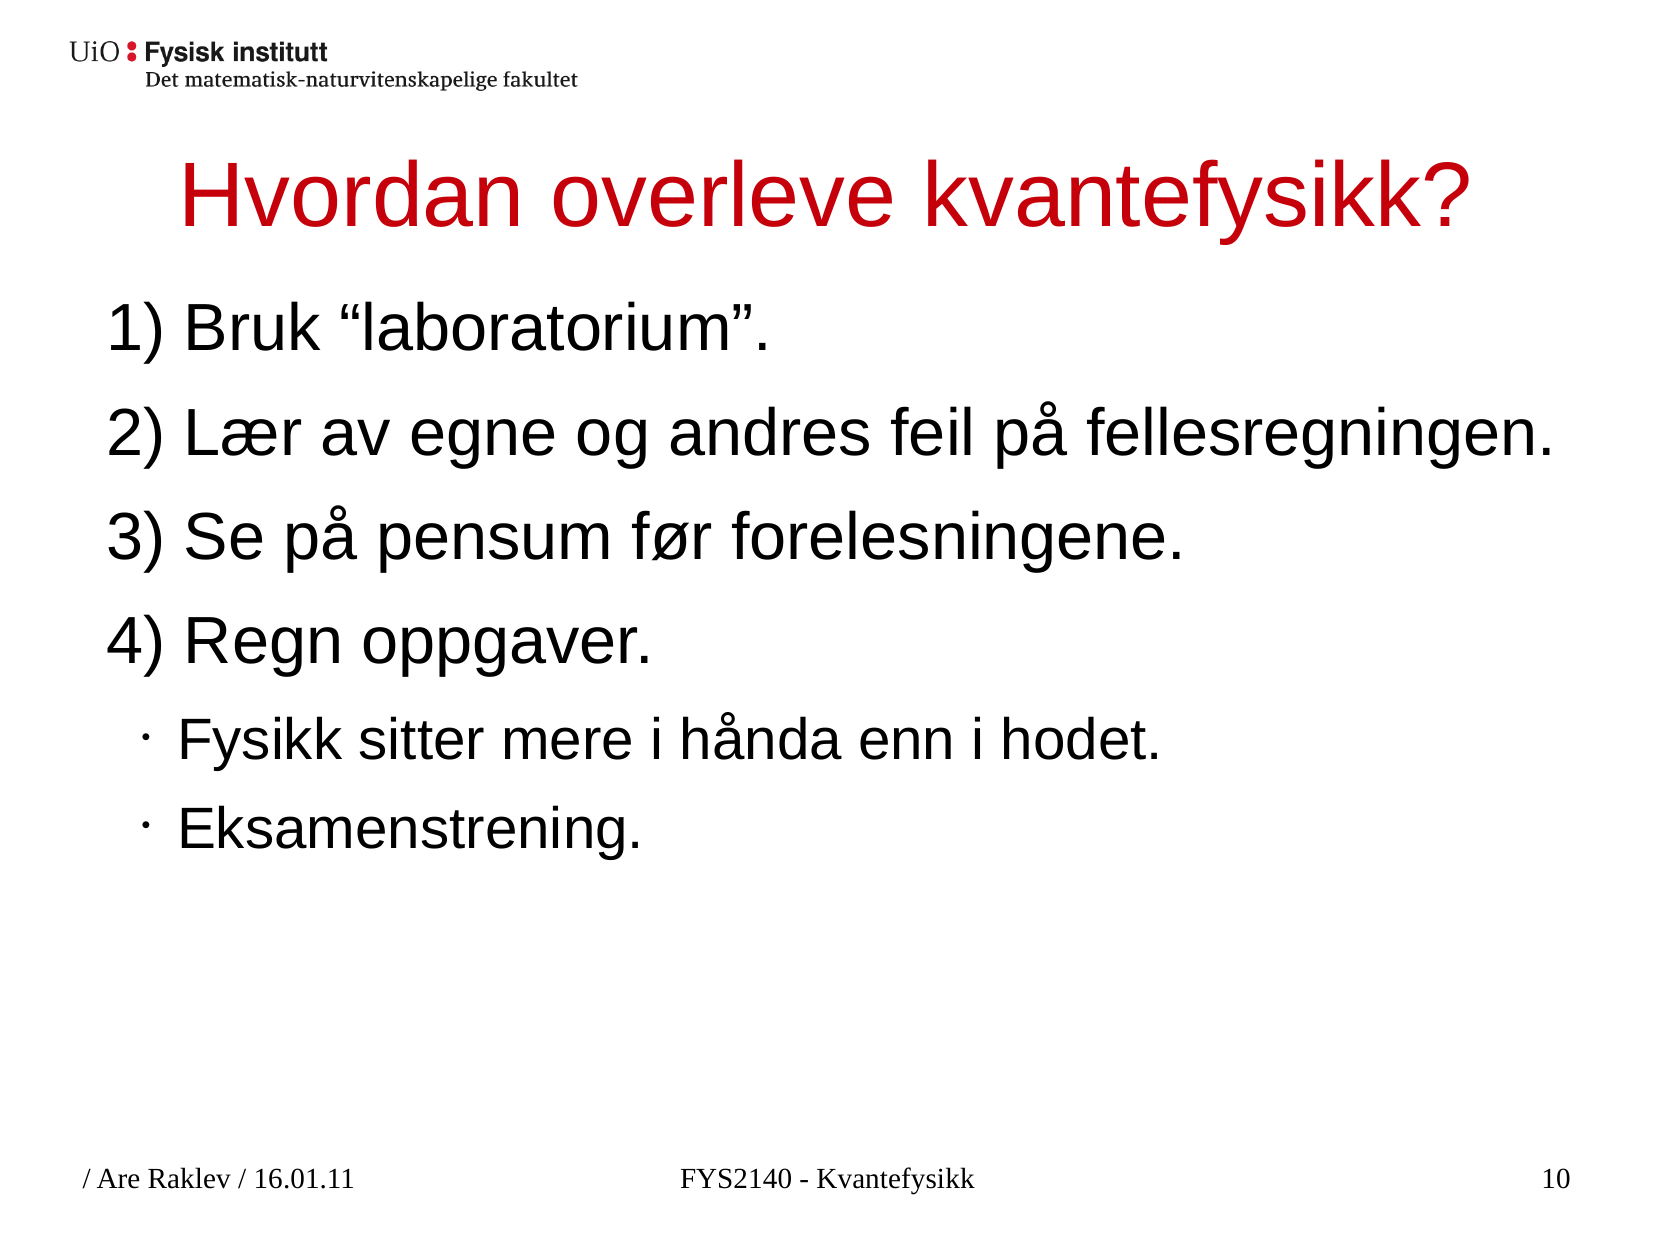

# Hvordan overleve kvantefysikk?
Bruk “laboratorium”.
Lær av egne og andres feil på fellesregningen.
Se på pensum før forelesningene.
Regn oppgaver.
Fysikk sitter mere i hånda enn i hodet.
Eksamenstrening.
/ Are Raklev / 16.01.11
FYS2140 - Kvantefysikk
10